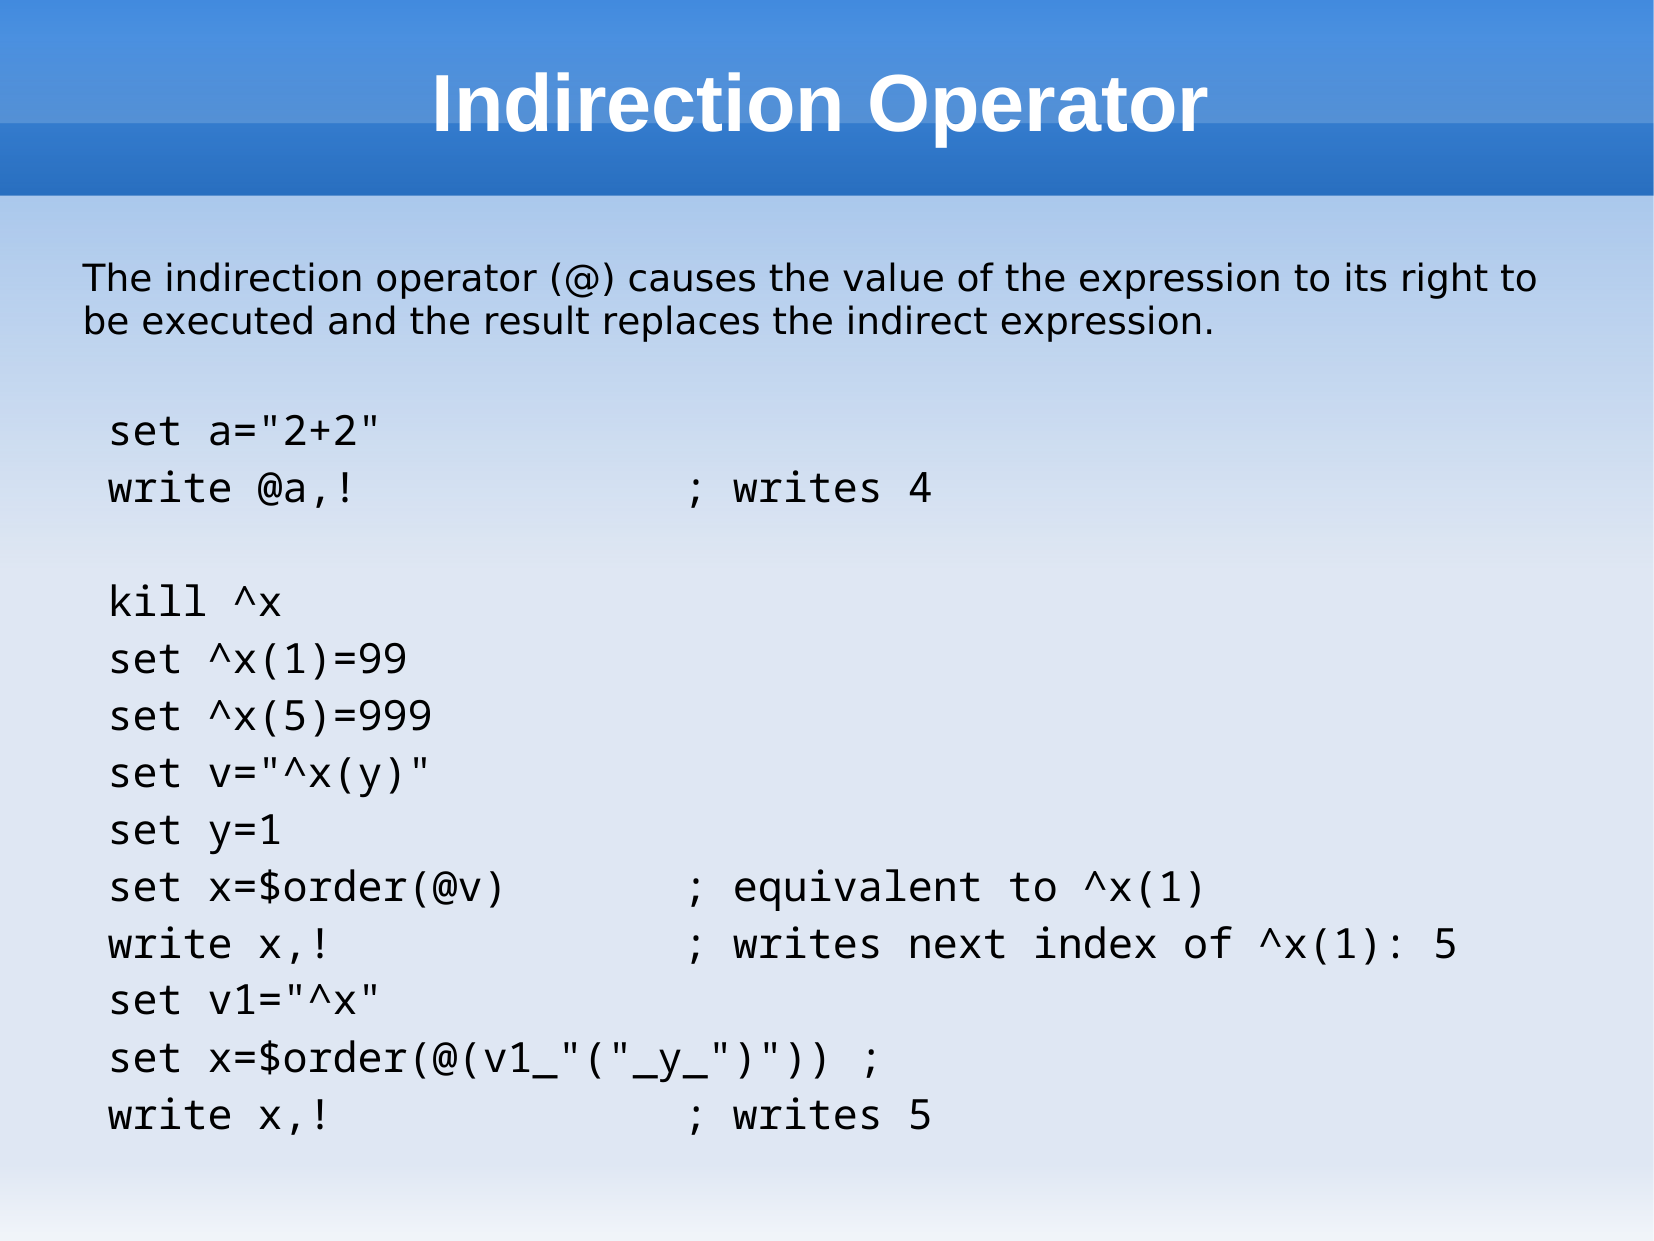

# Indirection Operator
The indirection operator (@) causes the value of the expression to its right to be executed and the result replaces the indirect expression.
 set a="2+2"
 write @a,!					; writes 4
 kill ^x
 set ^x(1)=99
 set ^x(5)=999
 set v="^x(y)"
 set y=1
 set x=$order(@v)			; equivalent to ^x(1)
 write x,!					; writes next index of ^x(1): 5
 set v1="^x"
 set x=$order(@(v1_"("_y_")")) ;
 write x,! ; writes 5